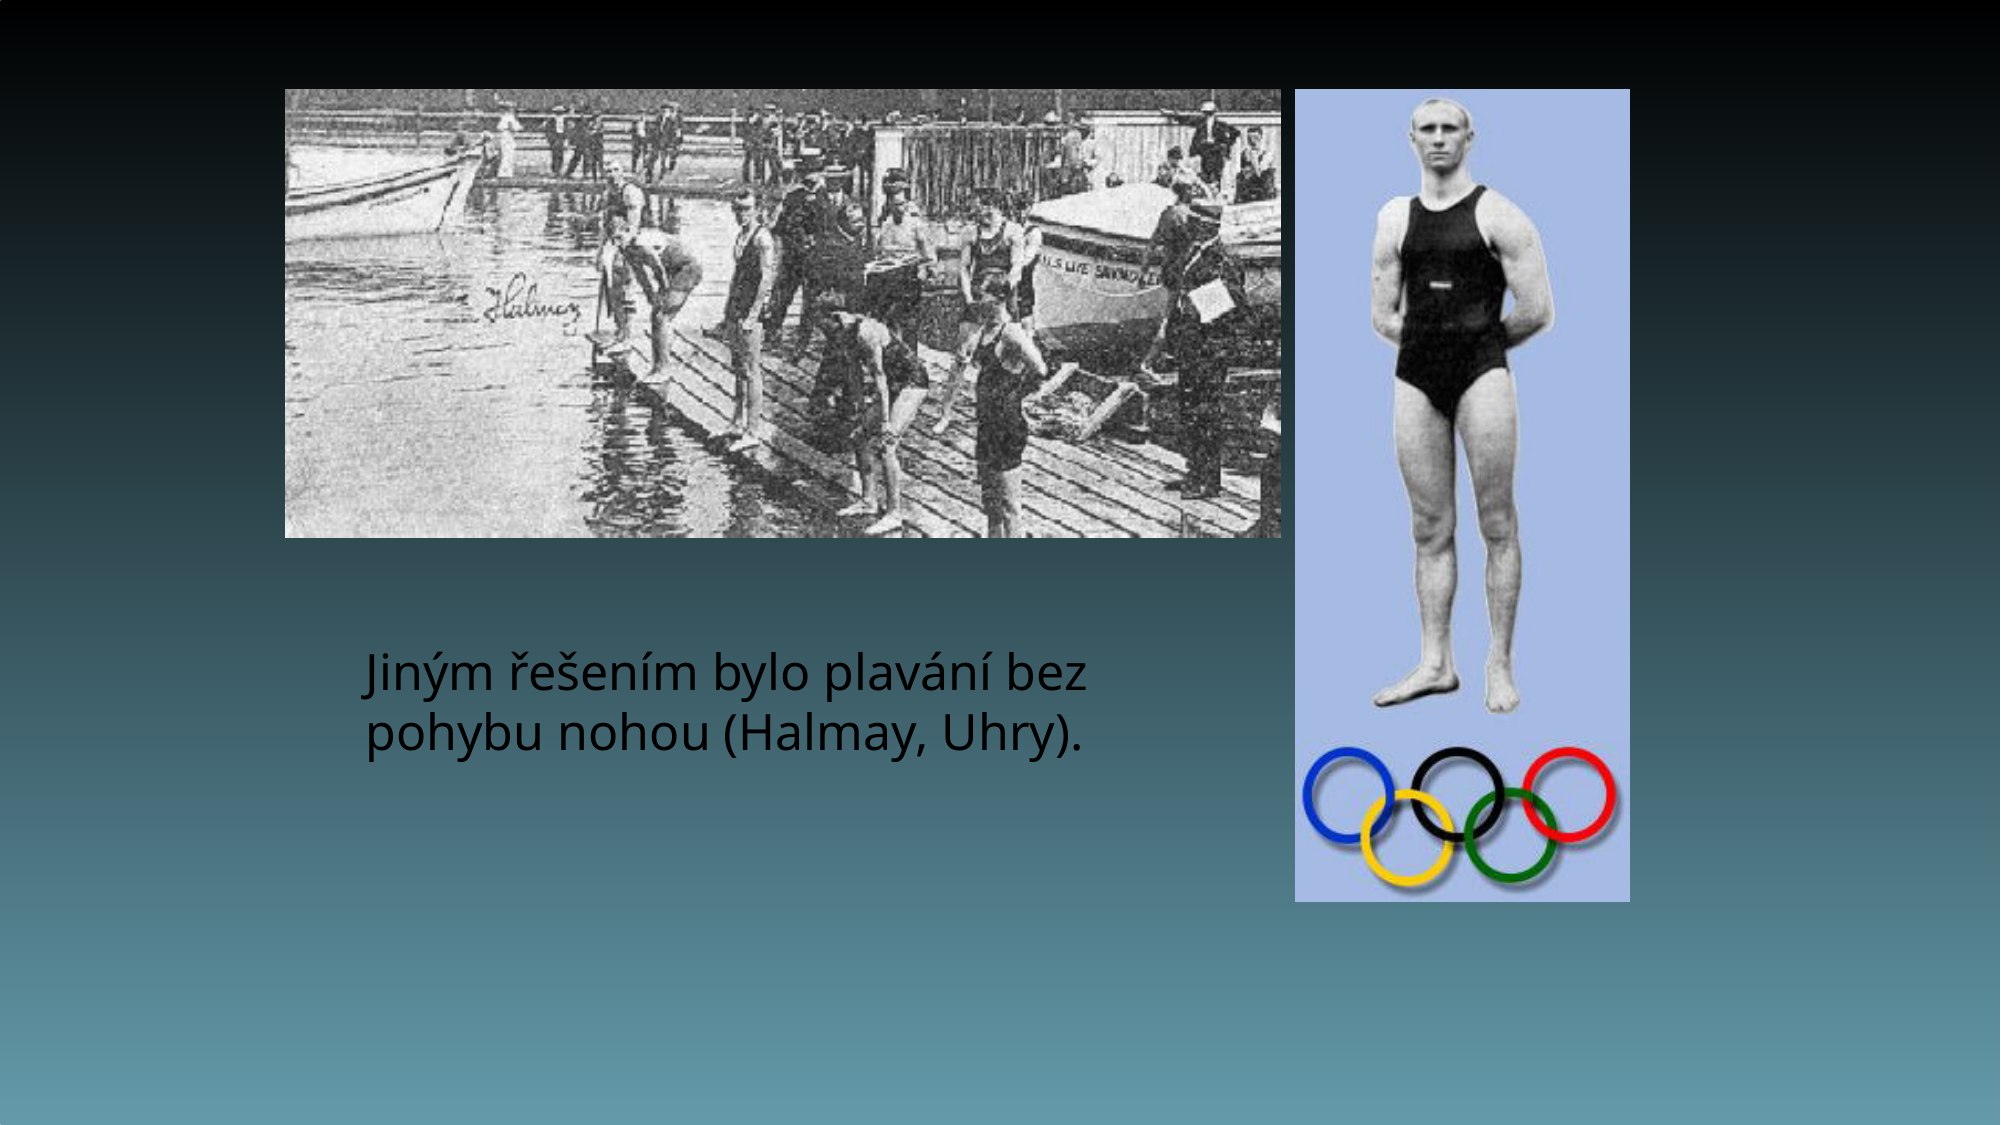

Jiným řešením bylo plavání bez pohybu nohou (Halmay, Uhry).